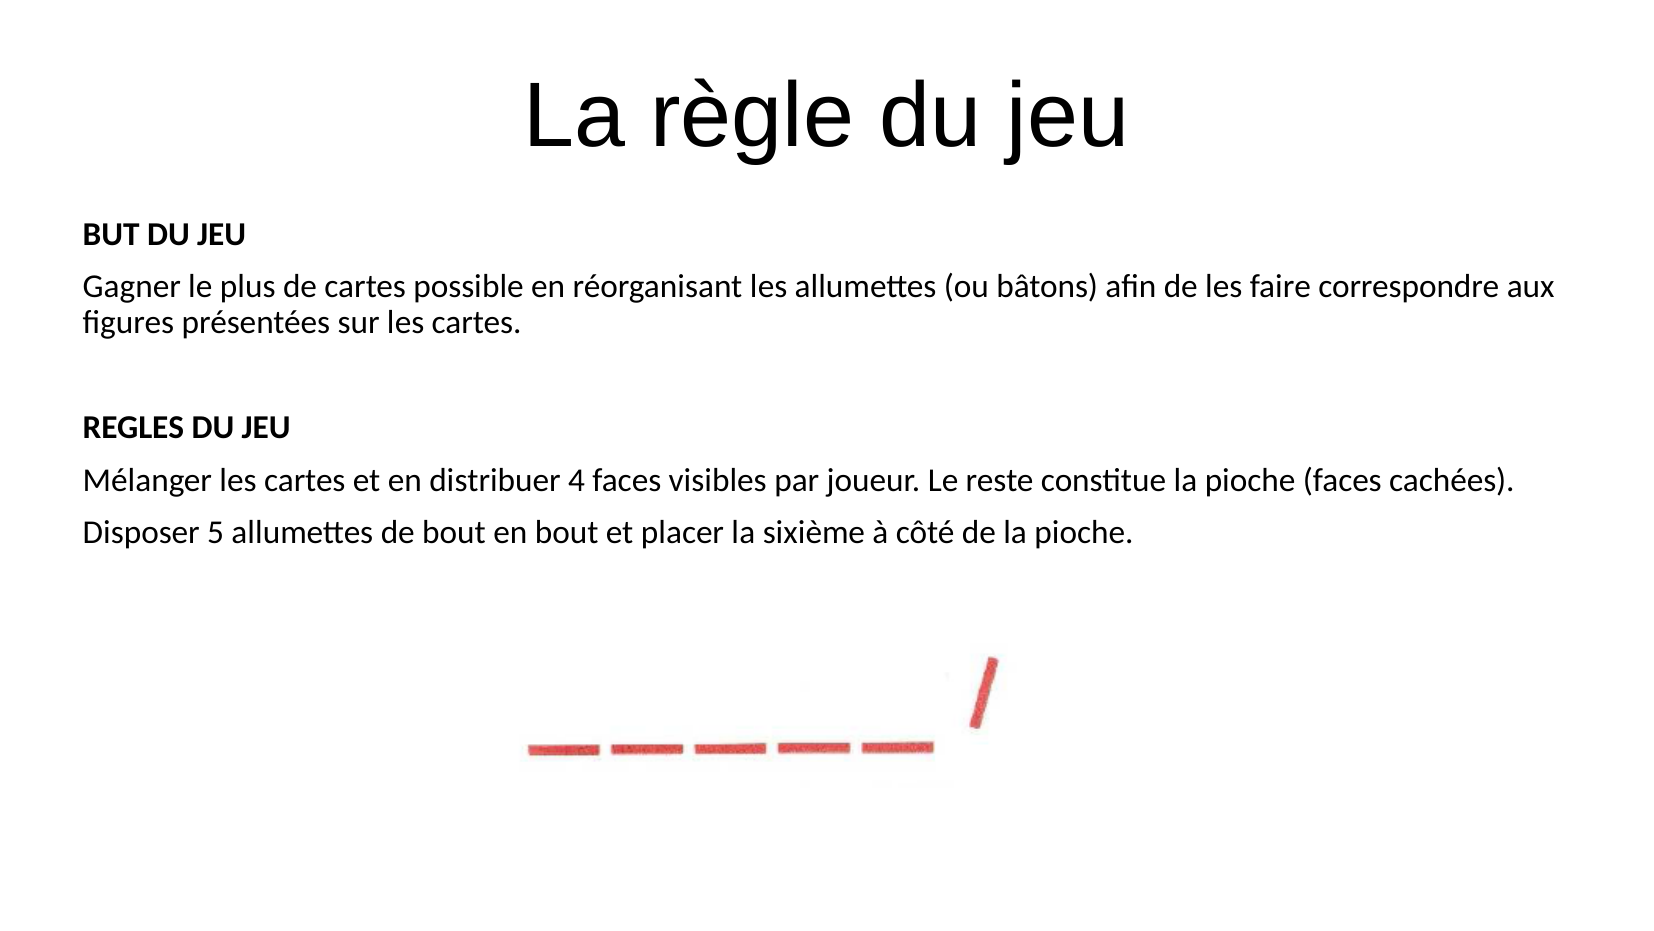

# La règle du jeu
BUT DU JEU
Gagner le plus de cartes possible en réorganisant les allumettes (ou bâtons) afin de les faire correspondre aux figures présentées sur les cartes.
REGLES DU JEU
Mélanger les cartes et en distribuer 4 faces visibles par joueur. Le reste constitue la pioche (faces cachées).
Disposer 5 allumettes de bout en bout et placer la sixième à côté de la pioche.